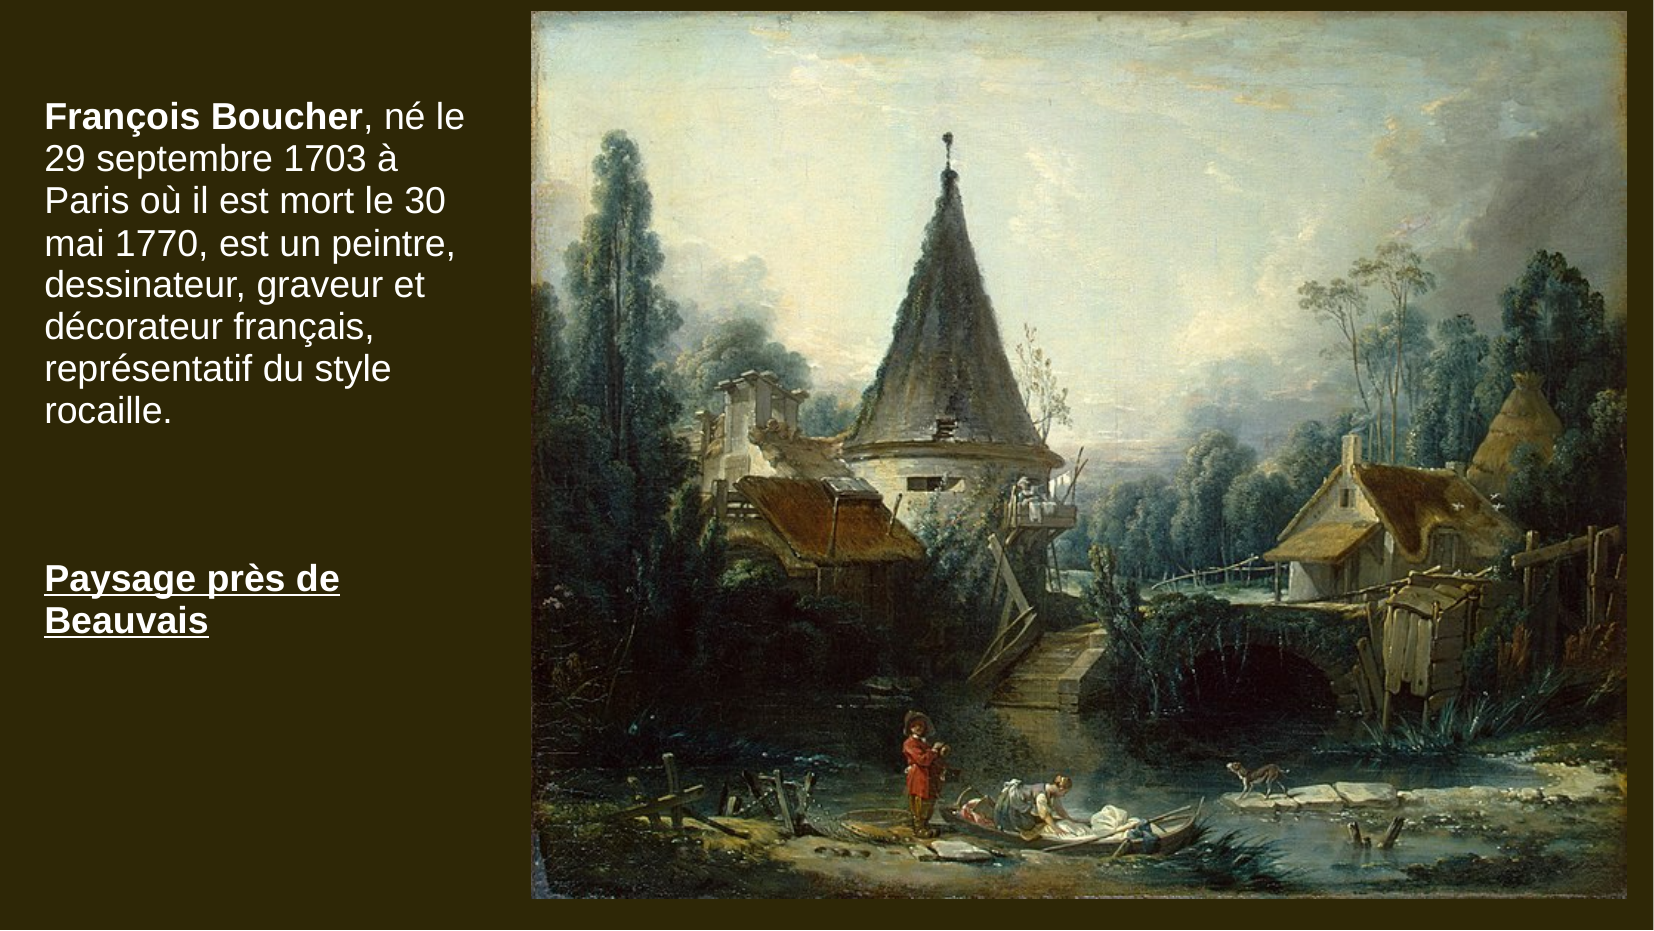

François Boucher, né le 29 septembre 1703 à Paris où il est mort le 30 mai 1770, est un peintre, dessinateur, graveur et décorateur français, représentatif du style rocaille.
Paysage près de Beauvais